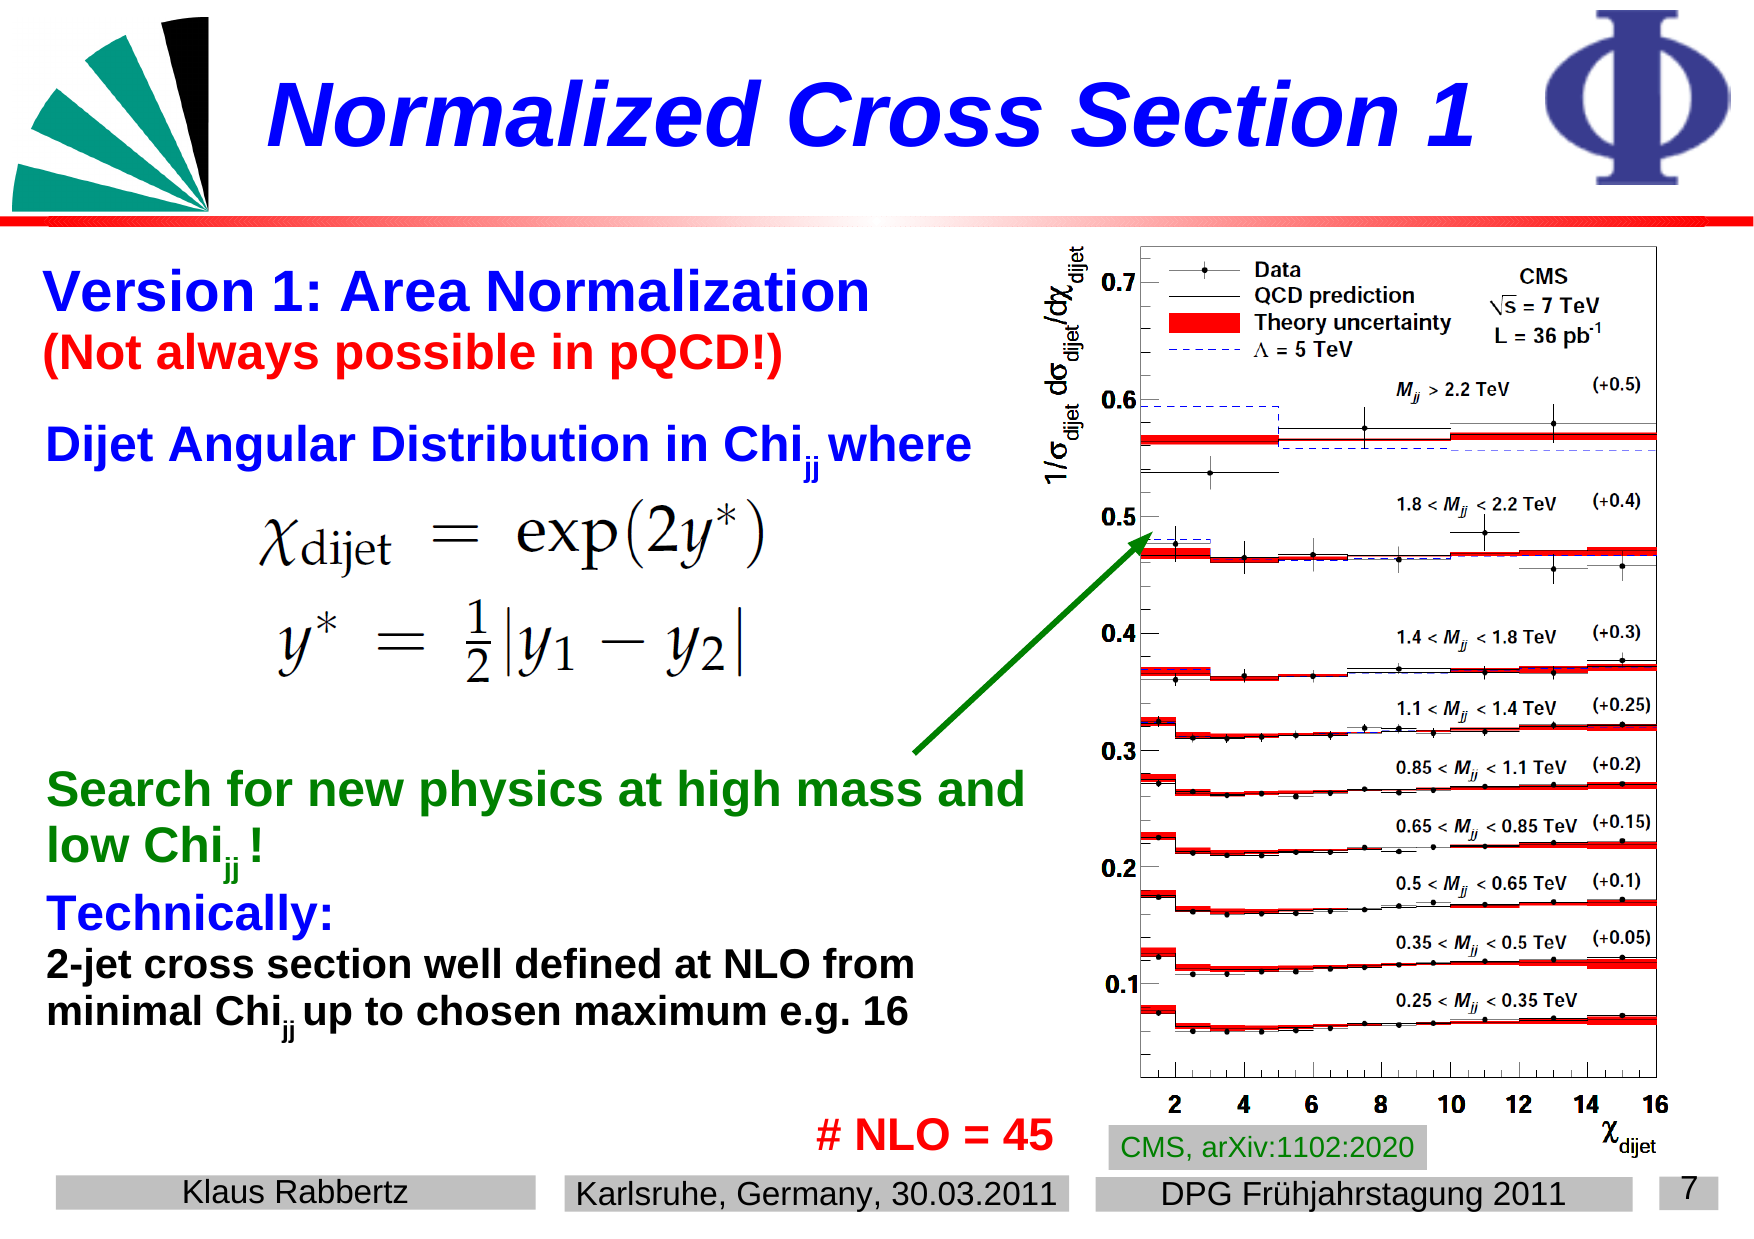

# Normalized Cross Section 1
Version 1: Area Normalization
(Not always possible in pQCD!)
Dijet Angular Distribution in Chijj where
Search for new physics at high mass and
low Chijj !
Technically:
2-jet cross section well defined at NLO from
minimal Chijj up to chosen maximum e.g. 16
# NLO = 45
CMS, arXiv:1102:2020